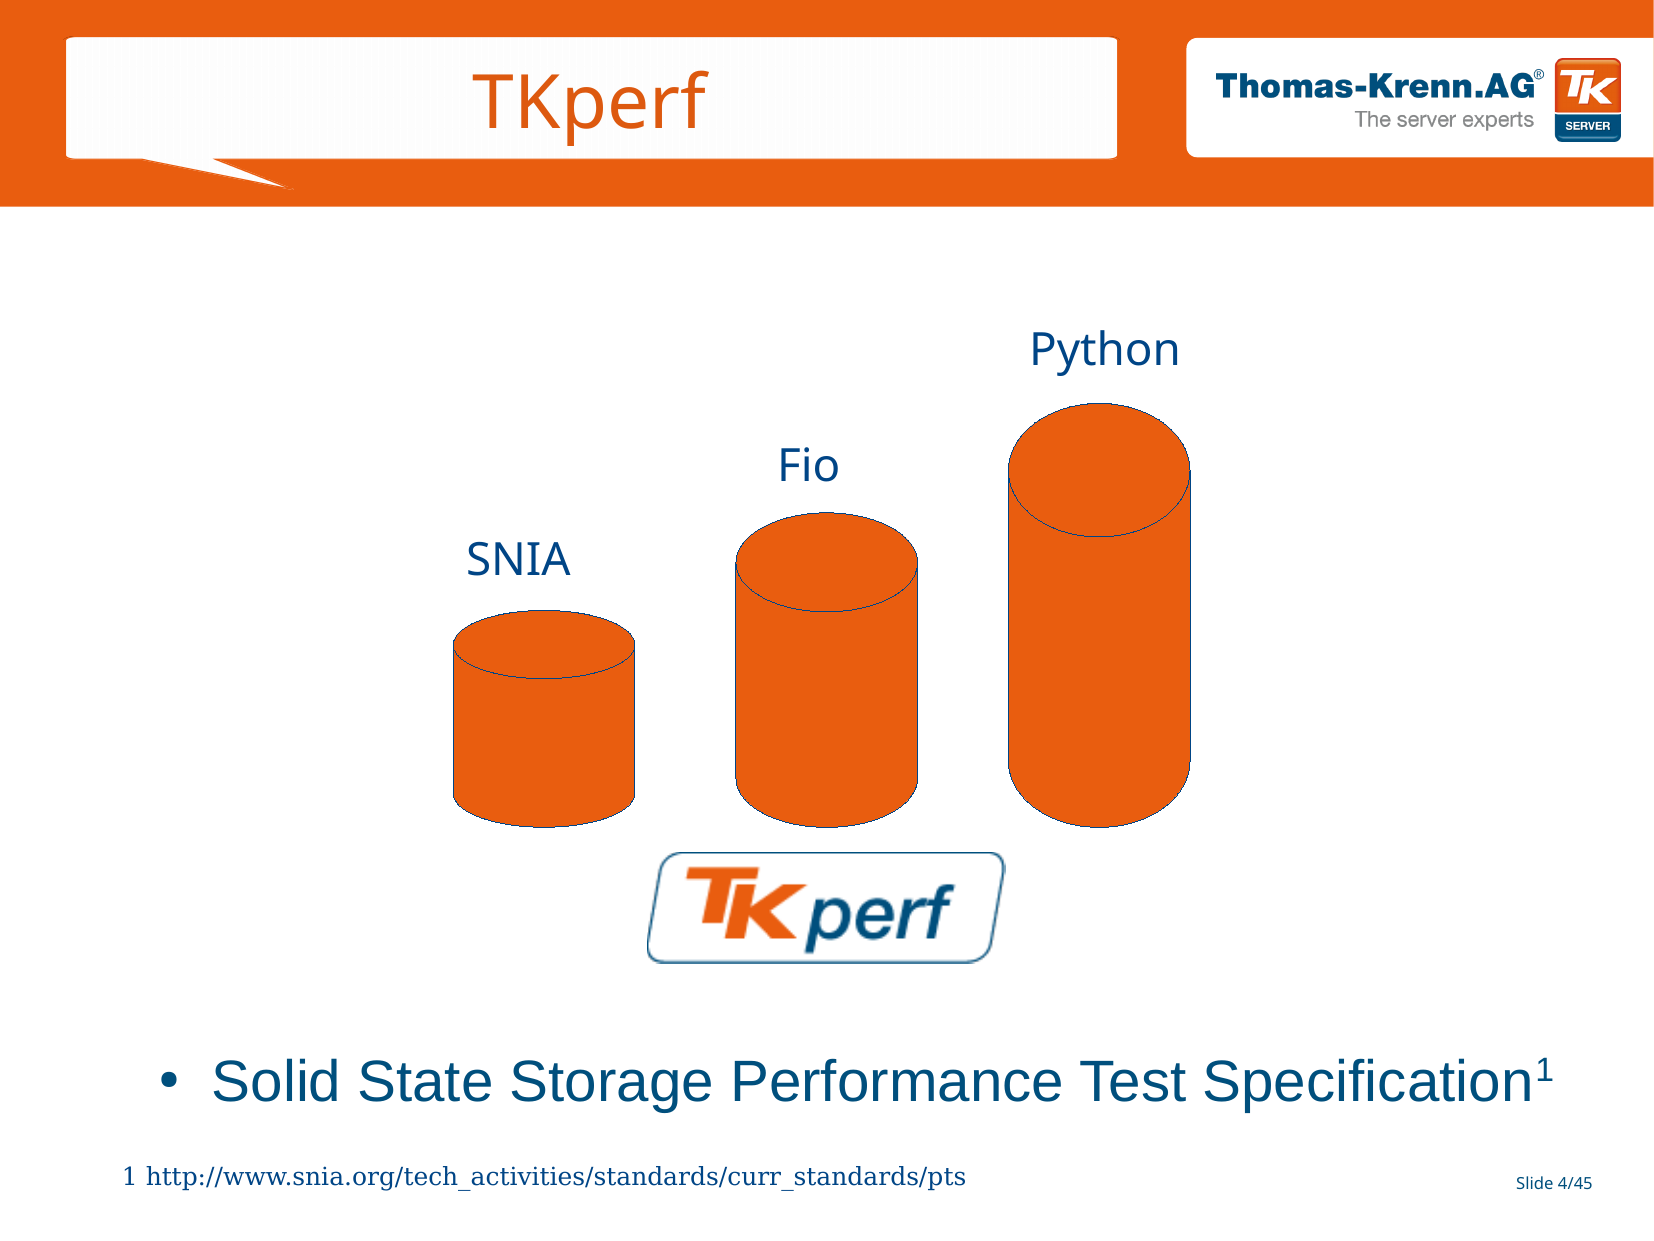

# TKperf
Python
Fio
SNIA
Solid State Storage Performance Test Specification1
1 http://www.snia.org/tech_activities/standards/curr_standards/pts